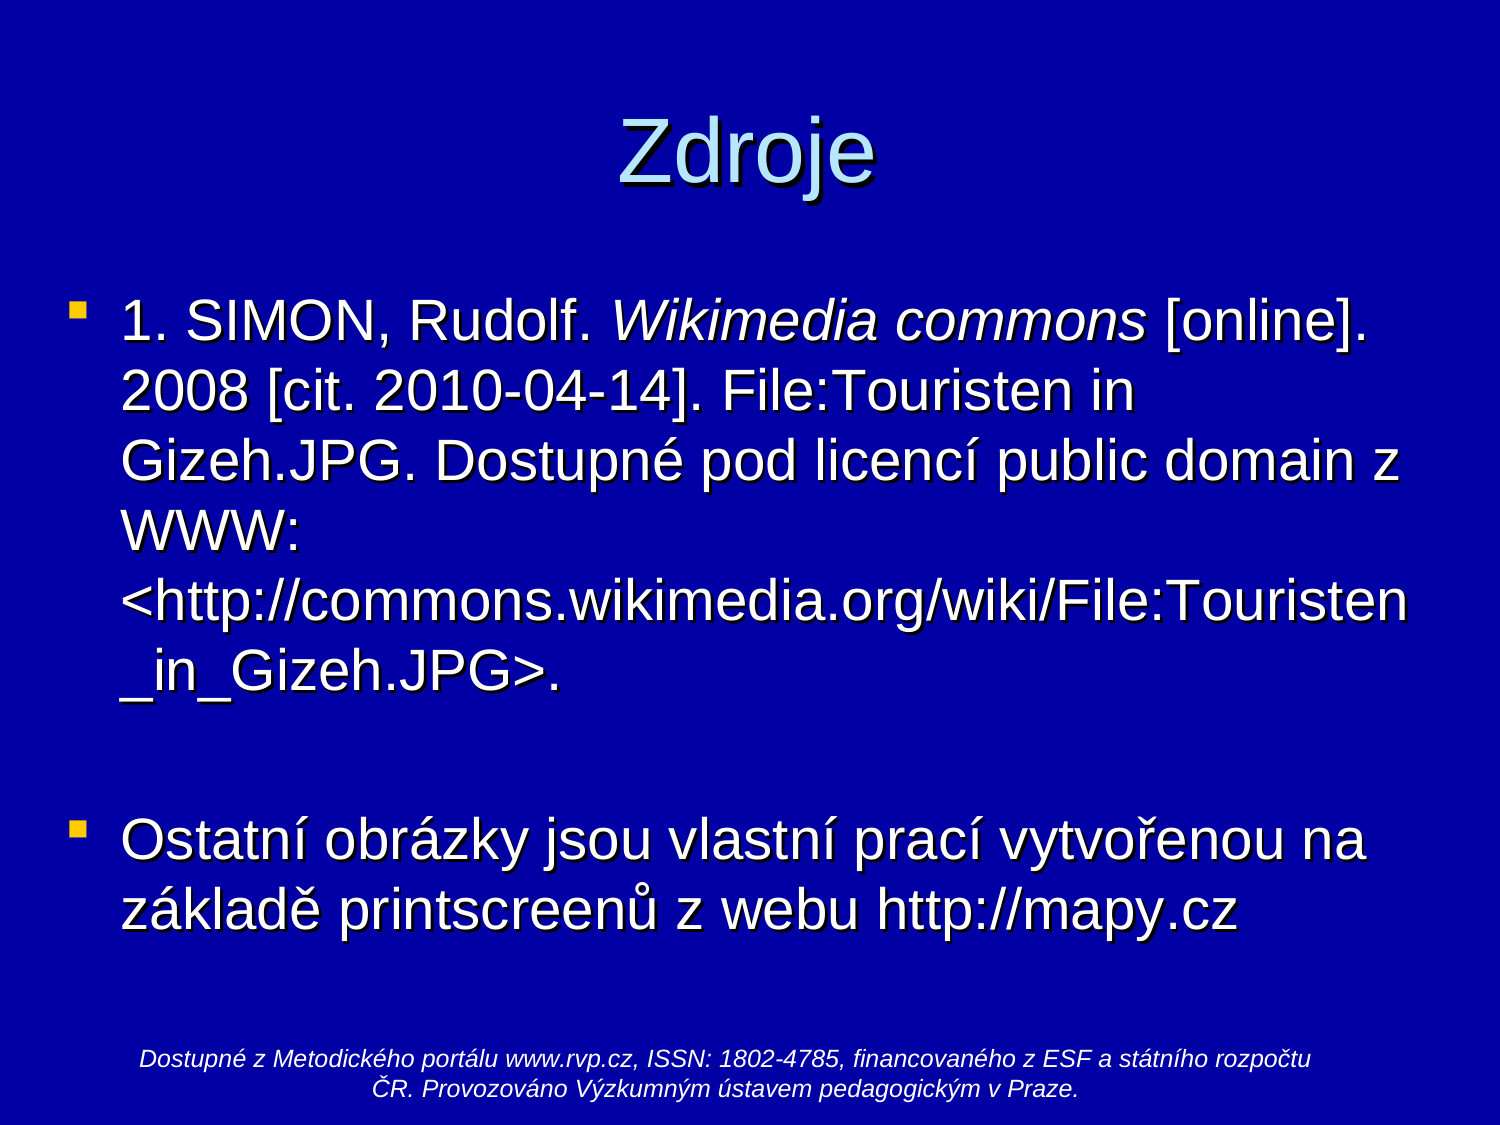

# Zdroje
1. SIMON, Rudolf. Wikimedia commons [online]. 2008 [cit. 2010-04-14]. File:Touristen in Gizeh.JPG. Dostupné pod licencí public domain z WWW: <http://commons.wikimedia.org/wiki/File:Touristen_in_Gizeh.JPG>.
Ostatní obrázky jsou vlastní prací vytvořenou na základě printscreenů z webu http://mapy.cz
Dostupné z Metodického portálu www.rvp.cz, ISSN: 1802-4785, financovaného z ESF a státního rozpočtu ČR. Provozováno Výzkumným ústavem pedagogickým v Praze.